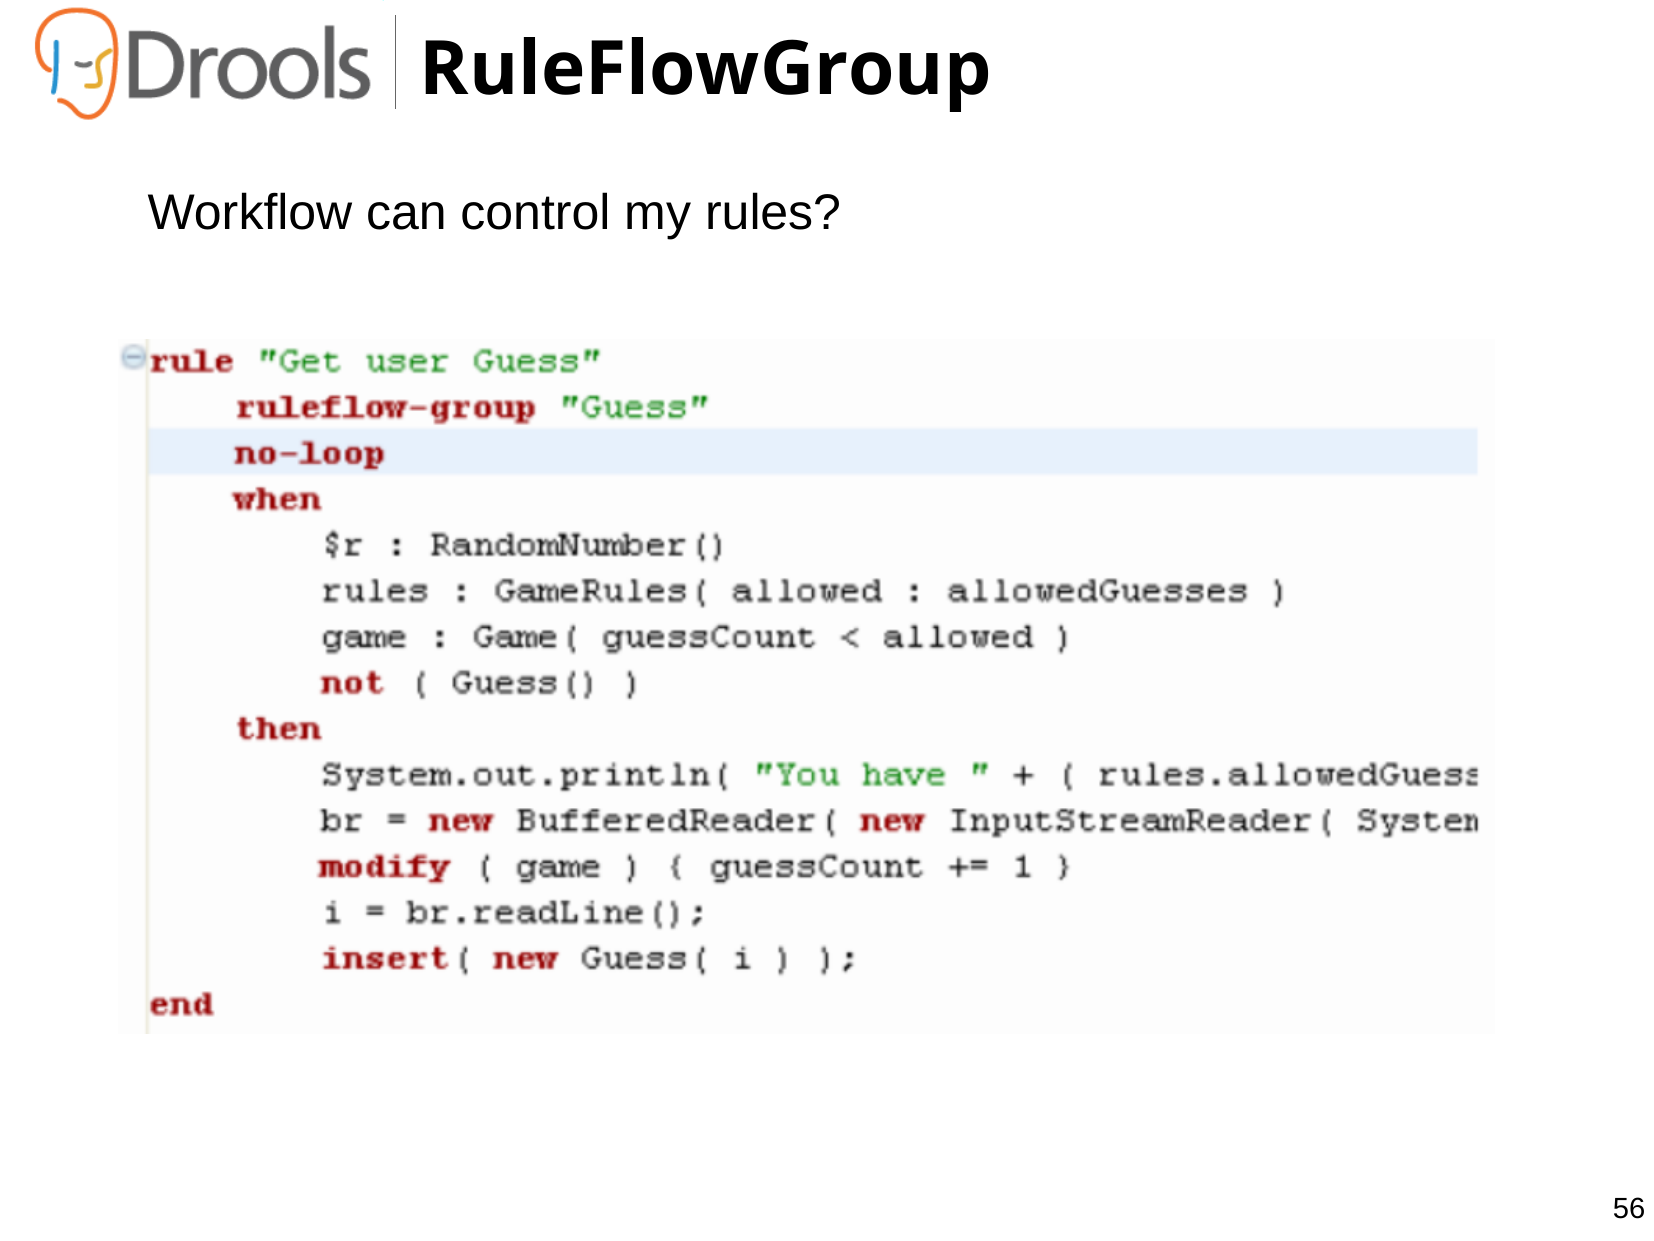

# RuleFlowGroup
Workflow can control my rules?